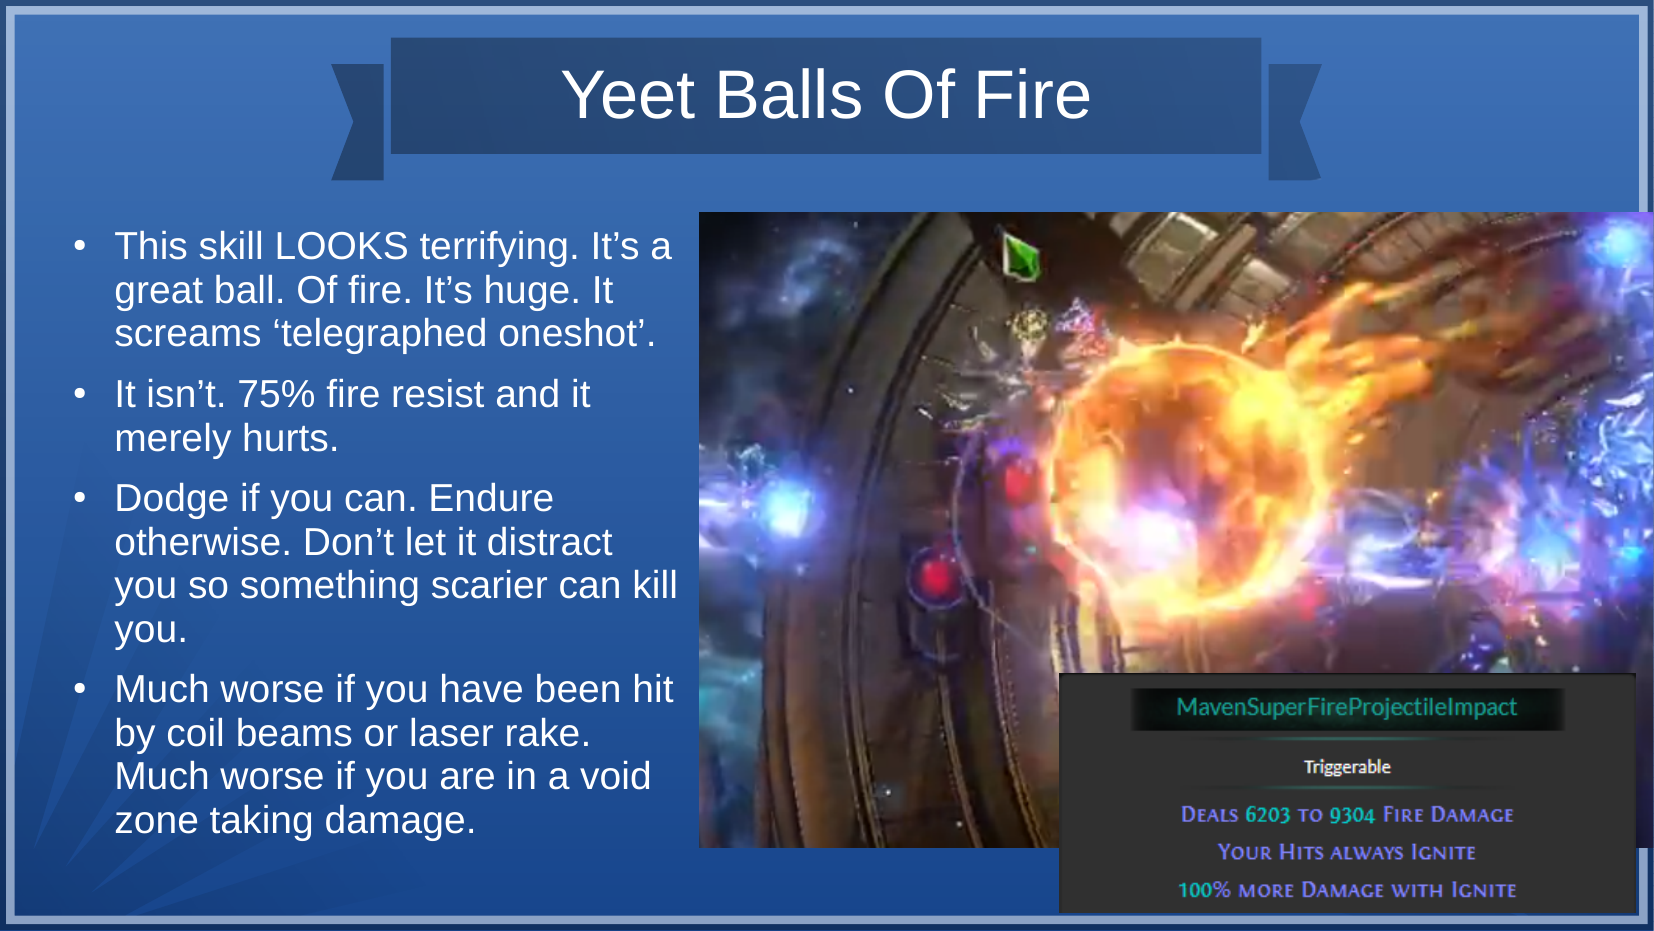

# Yeet Balls Of Fire
This skill LOOKS terrifying. It’s a great ball. Of fire. It’s huge. It screams ‘telegraphed oneshot’.
It isn’t. 75% fire resist and it merely hurts.
Dodge if you can. Endure otherwise. Don’t let it distract you so something scarier can kill you.
Much worse if you have been hit by coil beams or laser rake. Much worse if you are in a void zone taking damage.